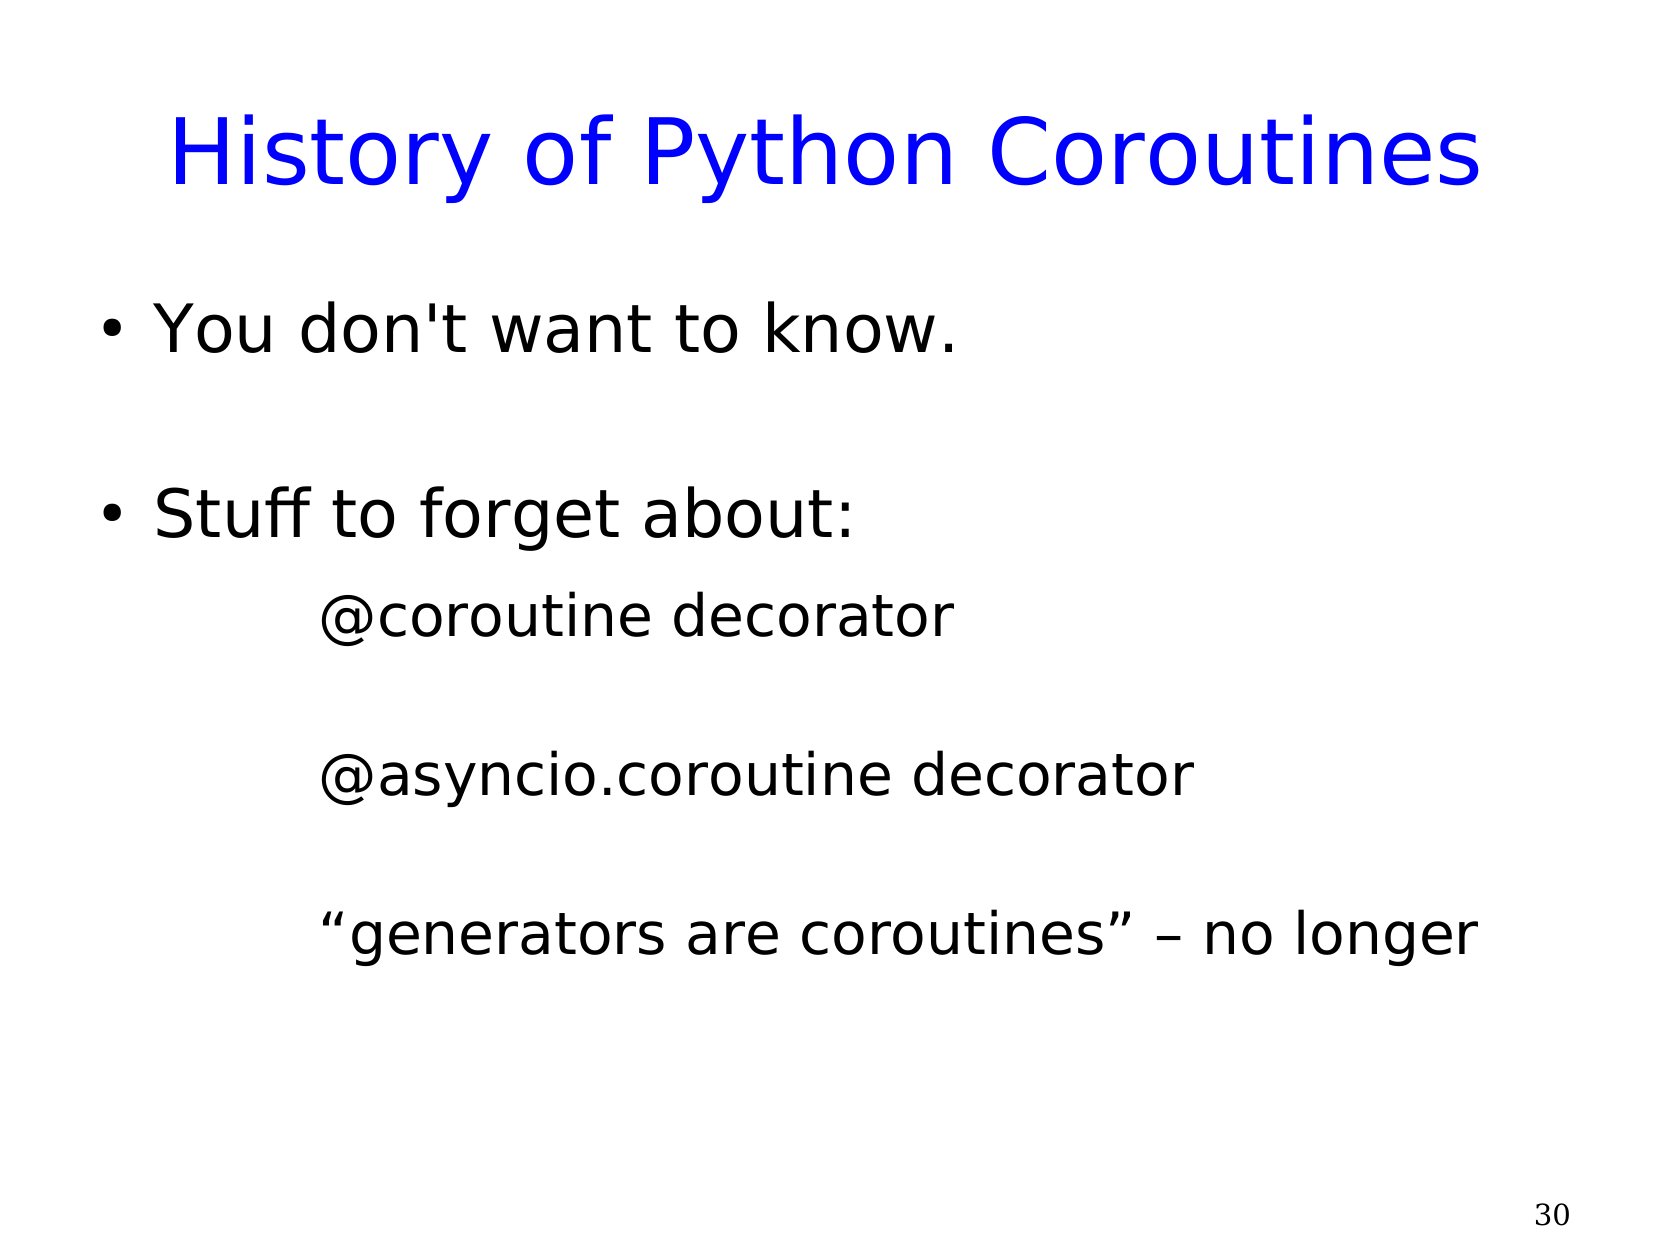

# History of Python Coroutines
You don't want to know.
Stuff to forget about:
@coroutine decorator
@asyncio.coroutine decorator
“generators are coroutines” – no longer
30